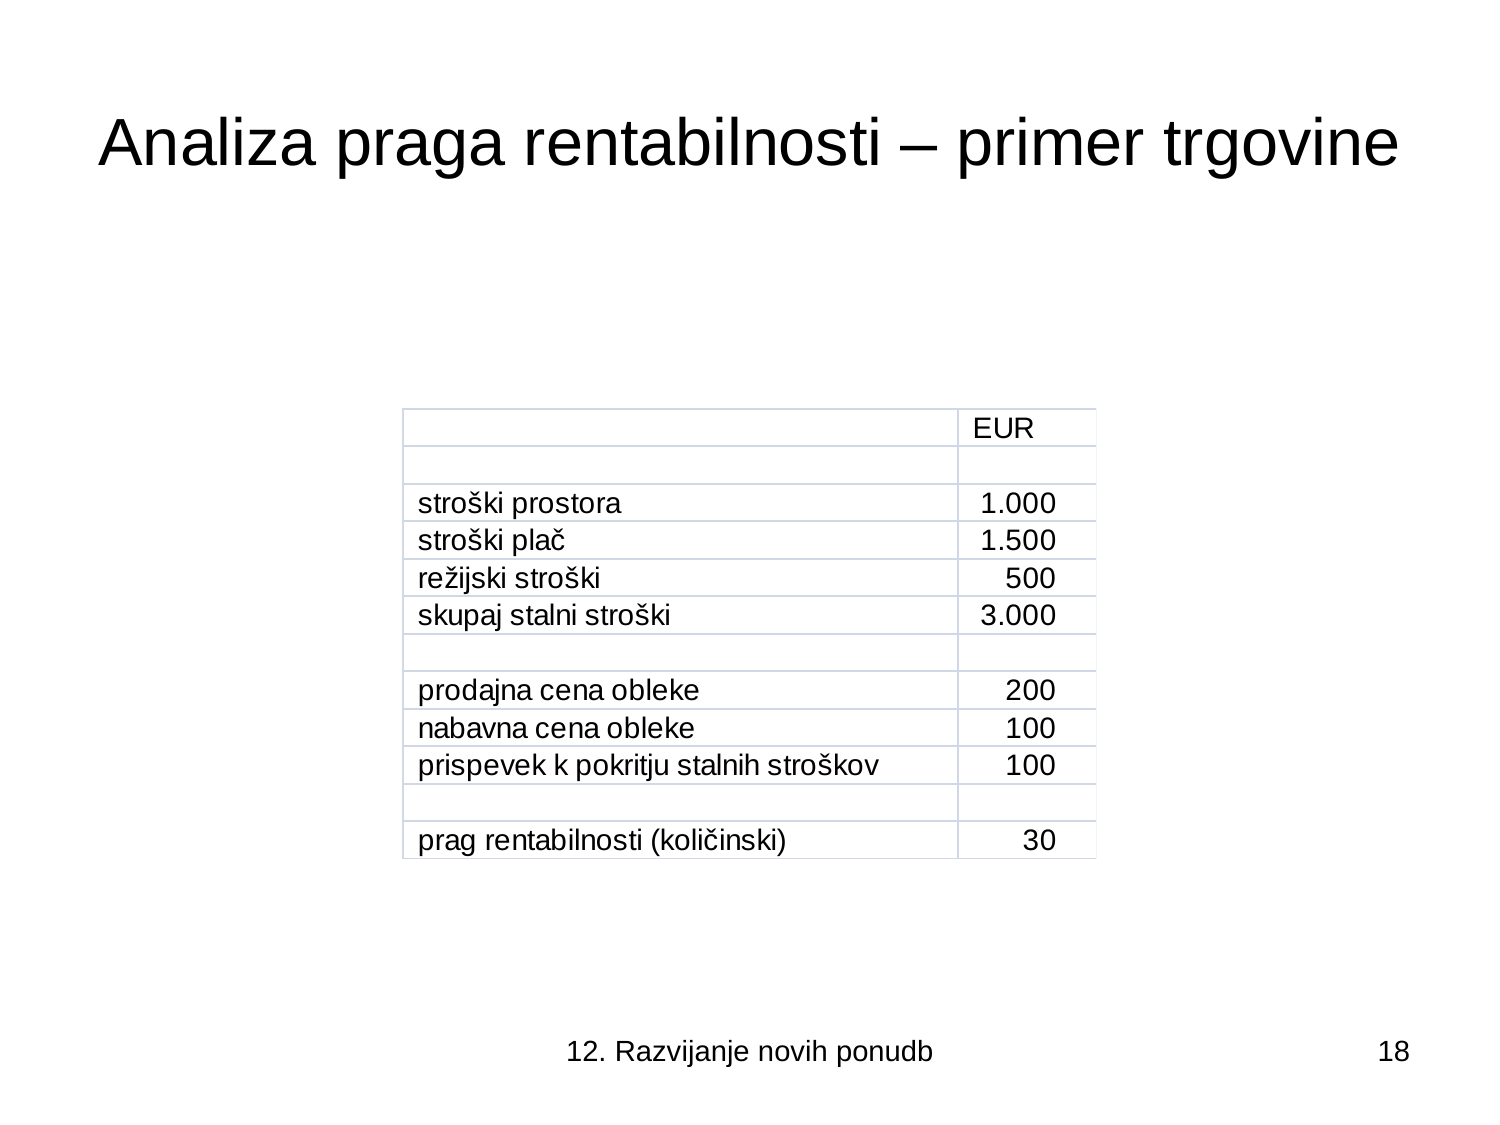

# Analiza praga rentabilnosti – primer trgovine
12. Razvijanje novih ponudb